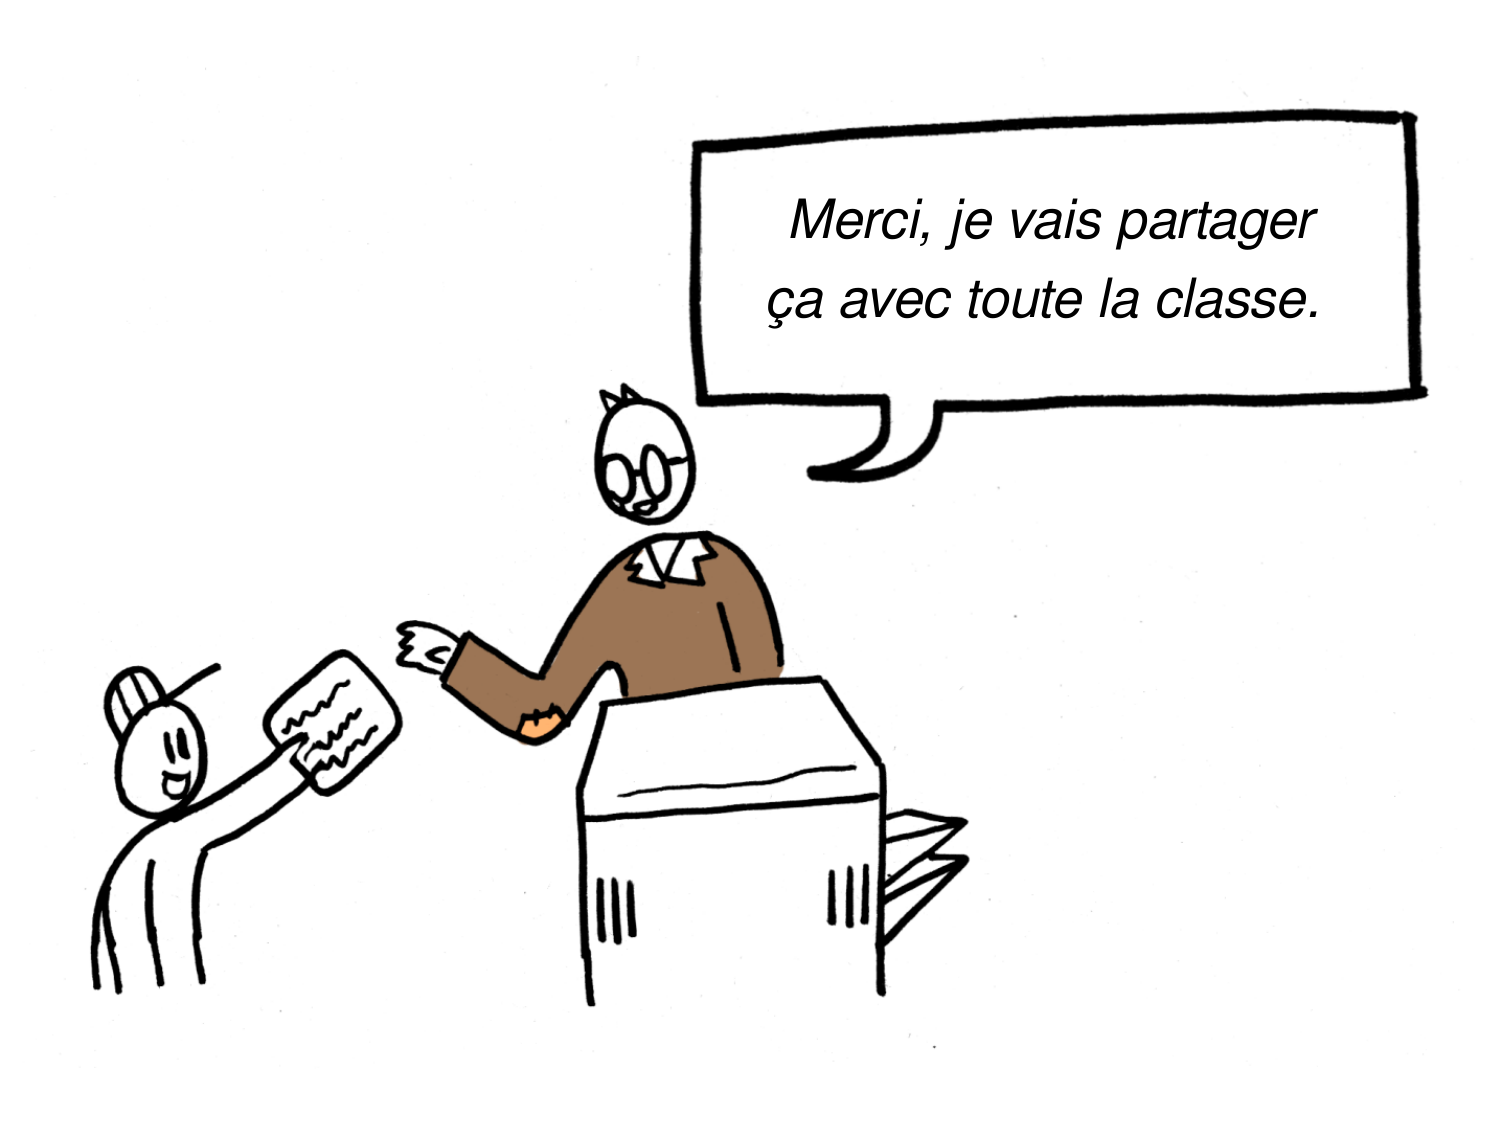

Merci, je vais partager
ça avec toute la classe.